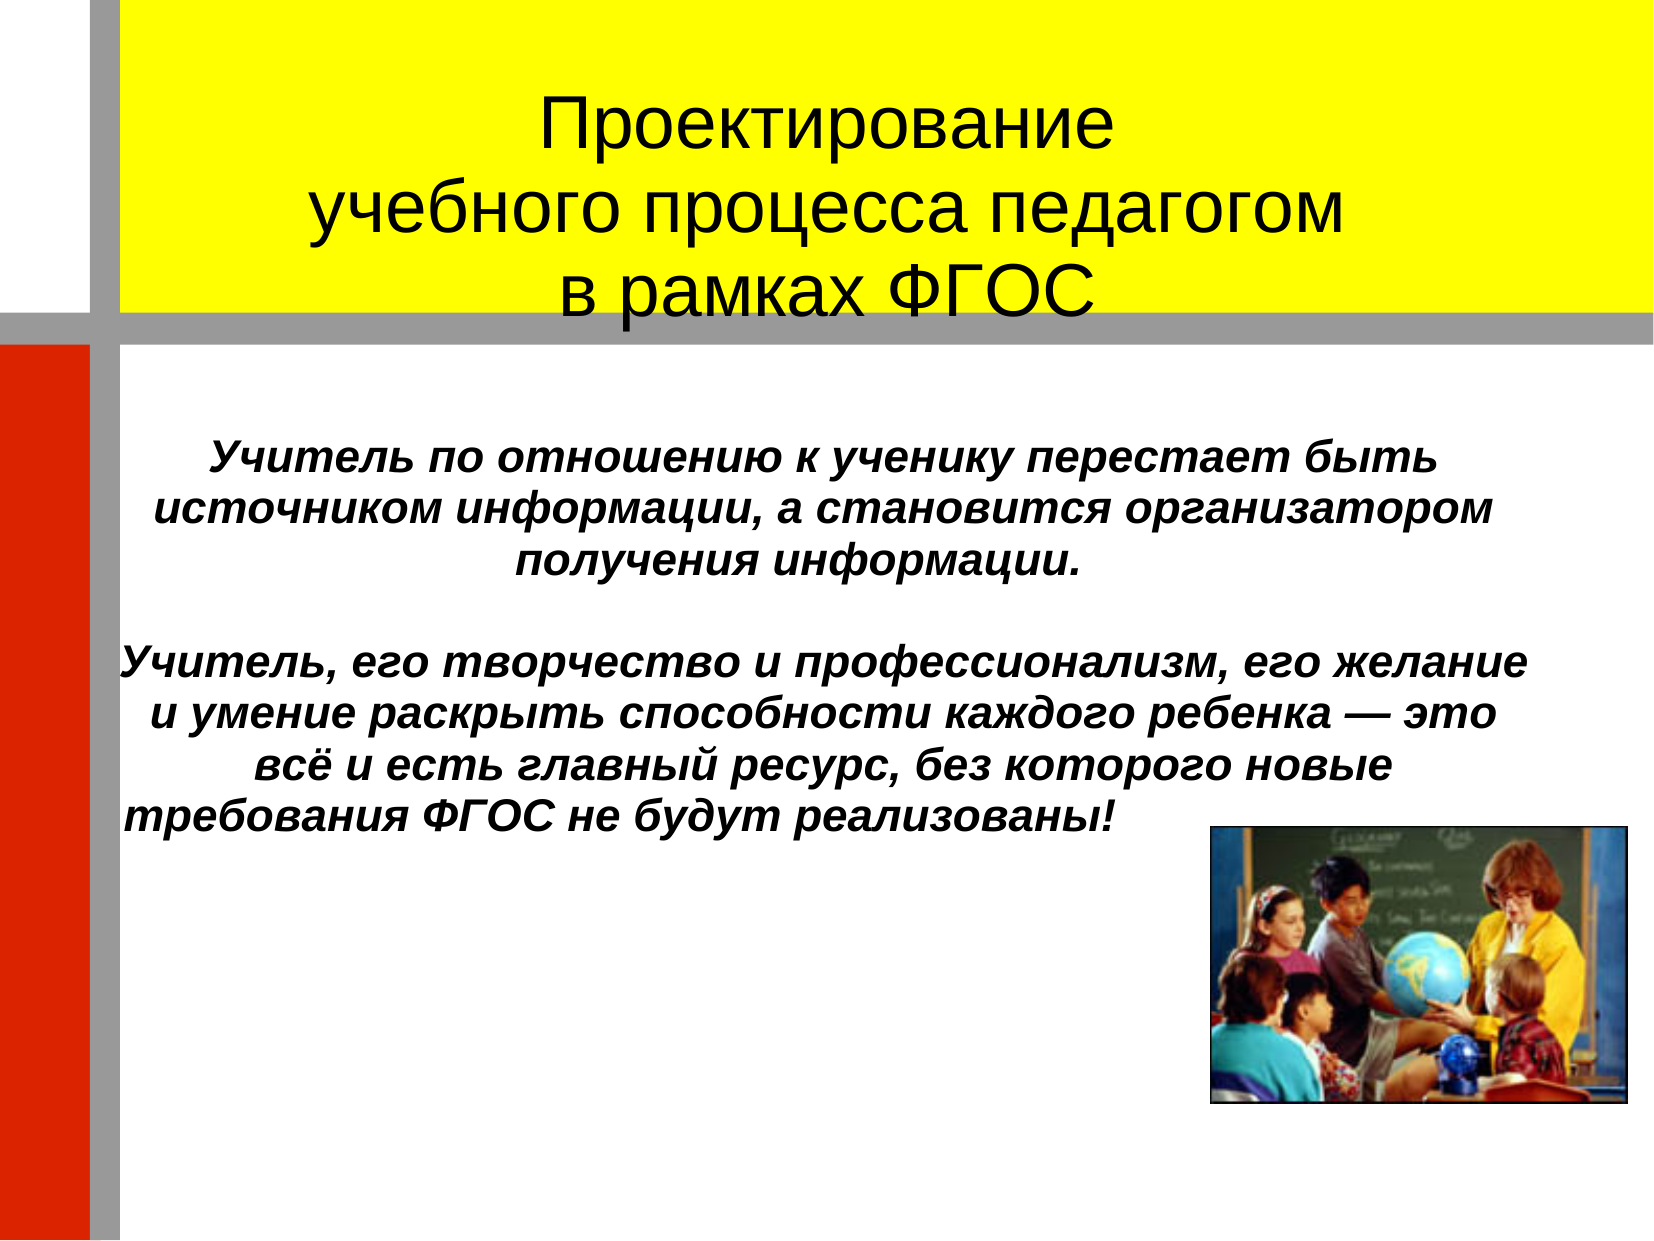

# Проектирование учебного процесса педагогом в рамках ФГОС
Учитель по отношению к ученику перестает быть источником информации, а становится организатором получения информации.
Учитель, его творчество и профессионализм, его желание и умение раскрыть способности каждого ребенка — это всё и есть главный ресурс, без которого новые требования ФГОС не будут реализованы!